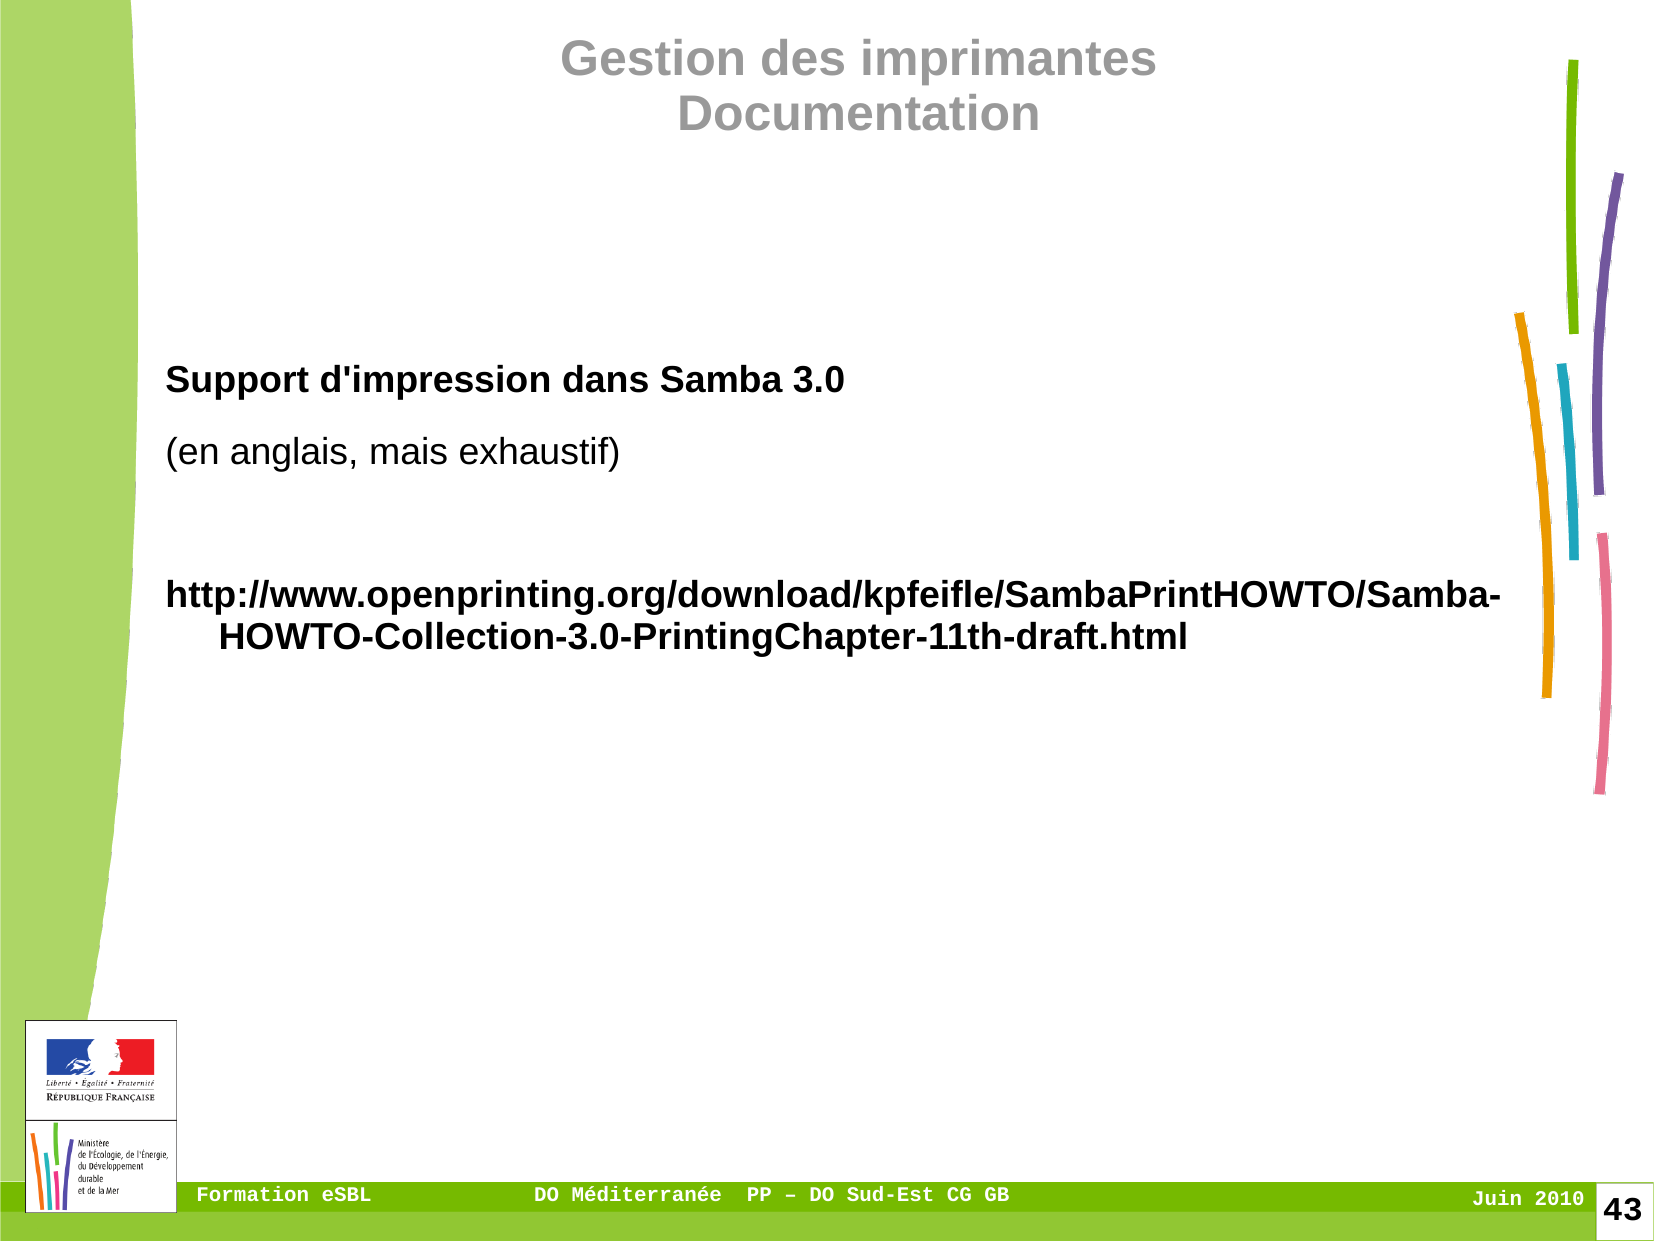

# Gestion des imprimantes Documentation
Support d'impression dans Samba 3.0
(en anglais, mais exhaustif)
http://www.openprinting.org/download/kpfeifle/SambaPrintHOWTO/Samba-HOWTO-Collection-3.0-PrintingChapter-11th-draft.html
43